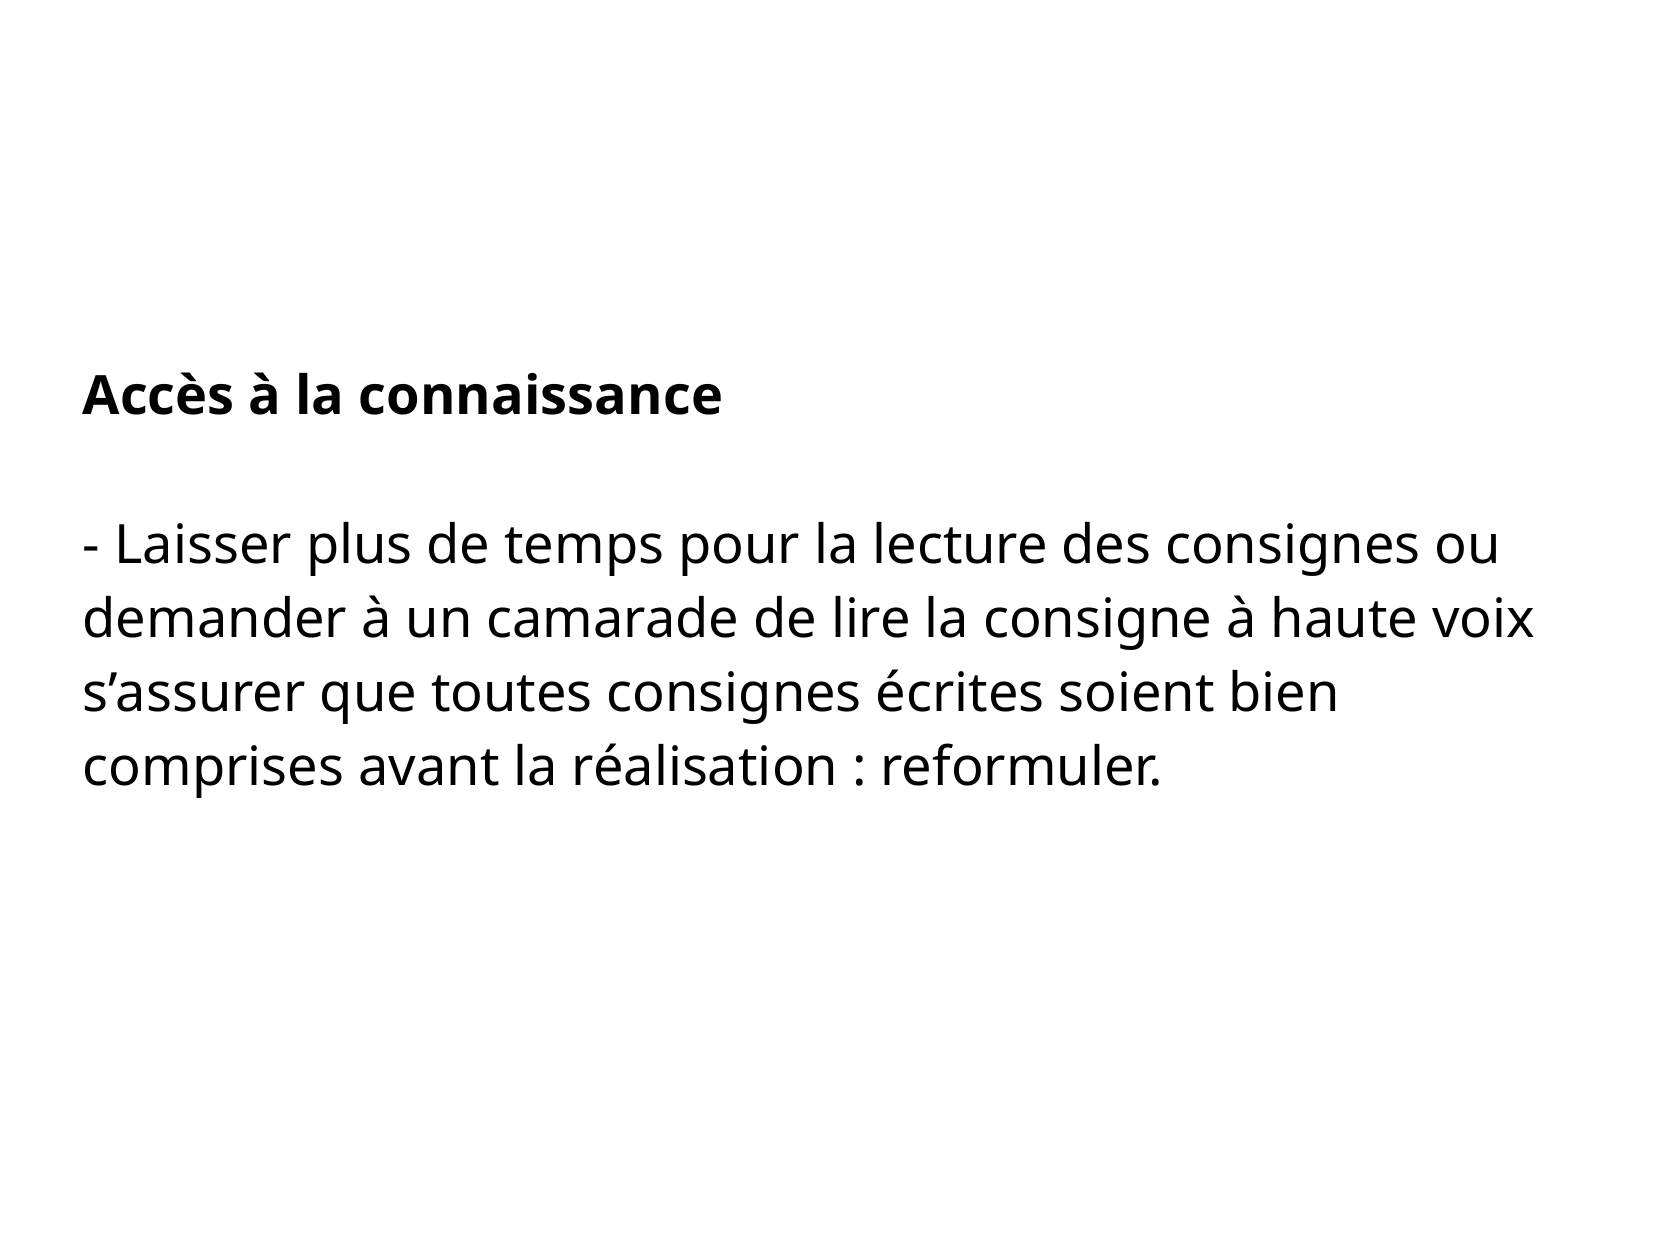

# Accès à la connaissance
- Laisser plus de temps pour la lecture des consignes ou demander à un camarade de lire la consigne à haute voix
s’assurer que toutes consignes écrites soient bien comprises avant la réalisation : reformuler.